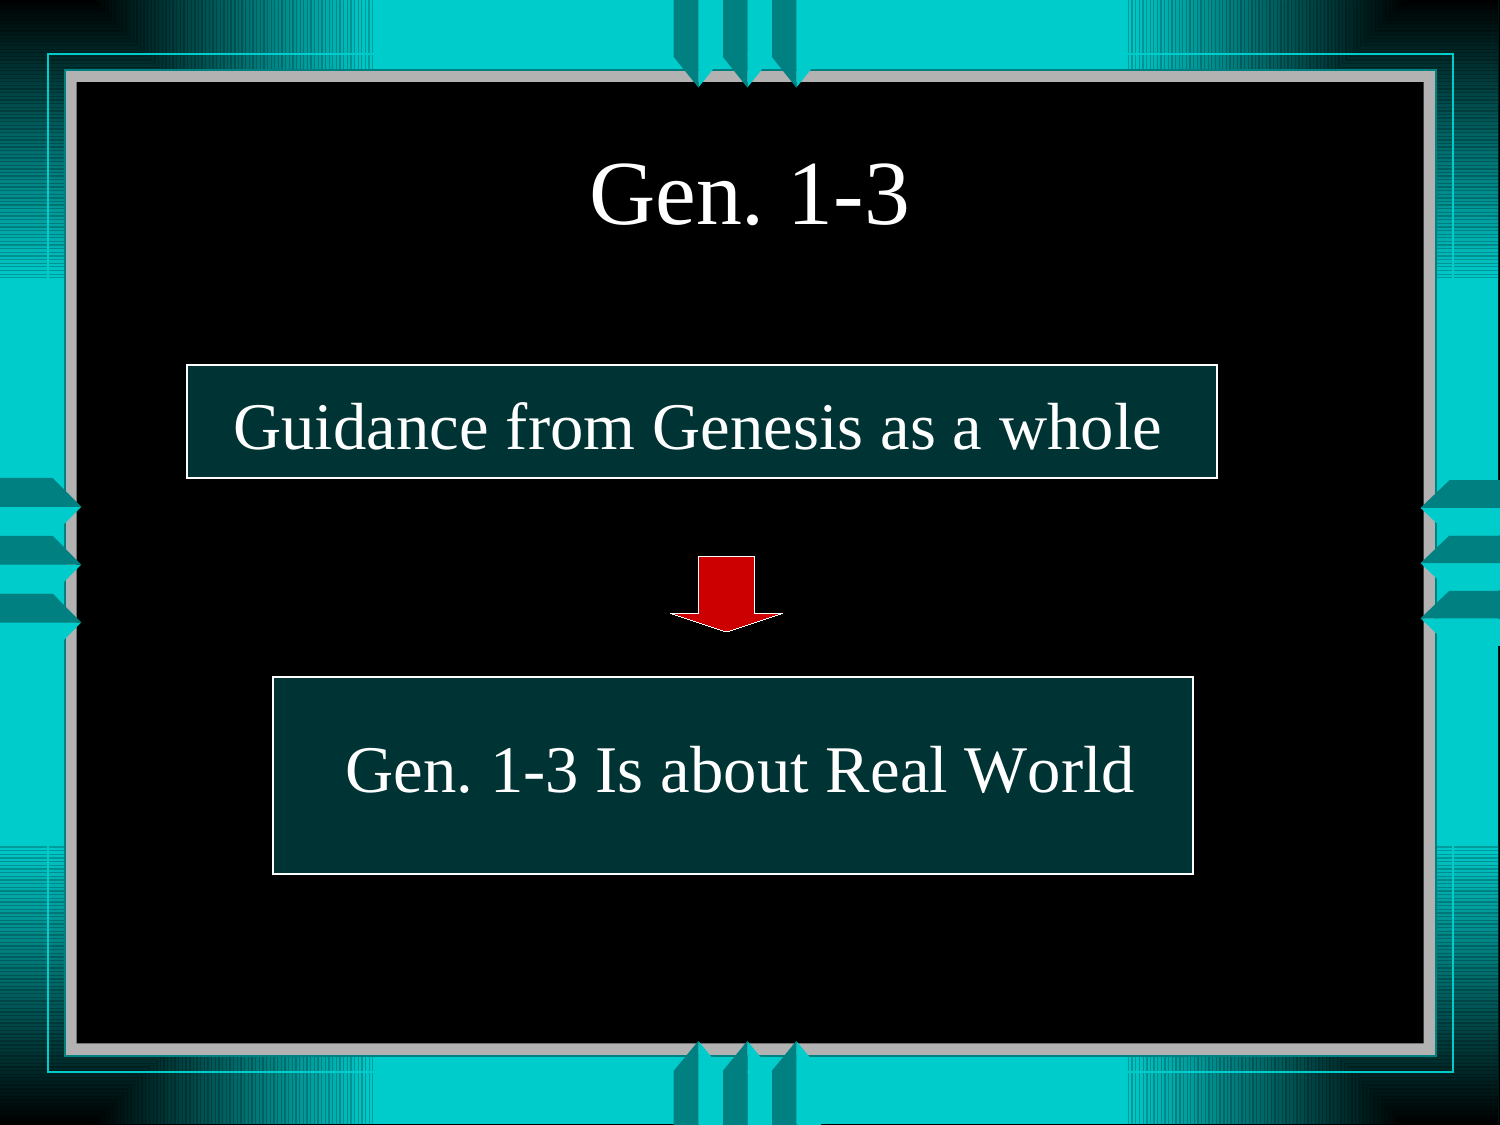

# Gen. 1-3
Guidance from Genesis as a whole
Gen. 1-3 Is about Real World